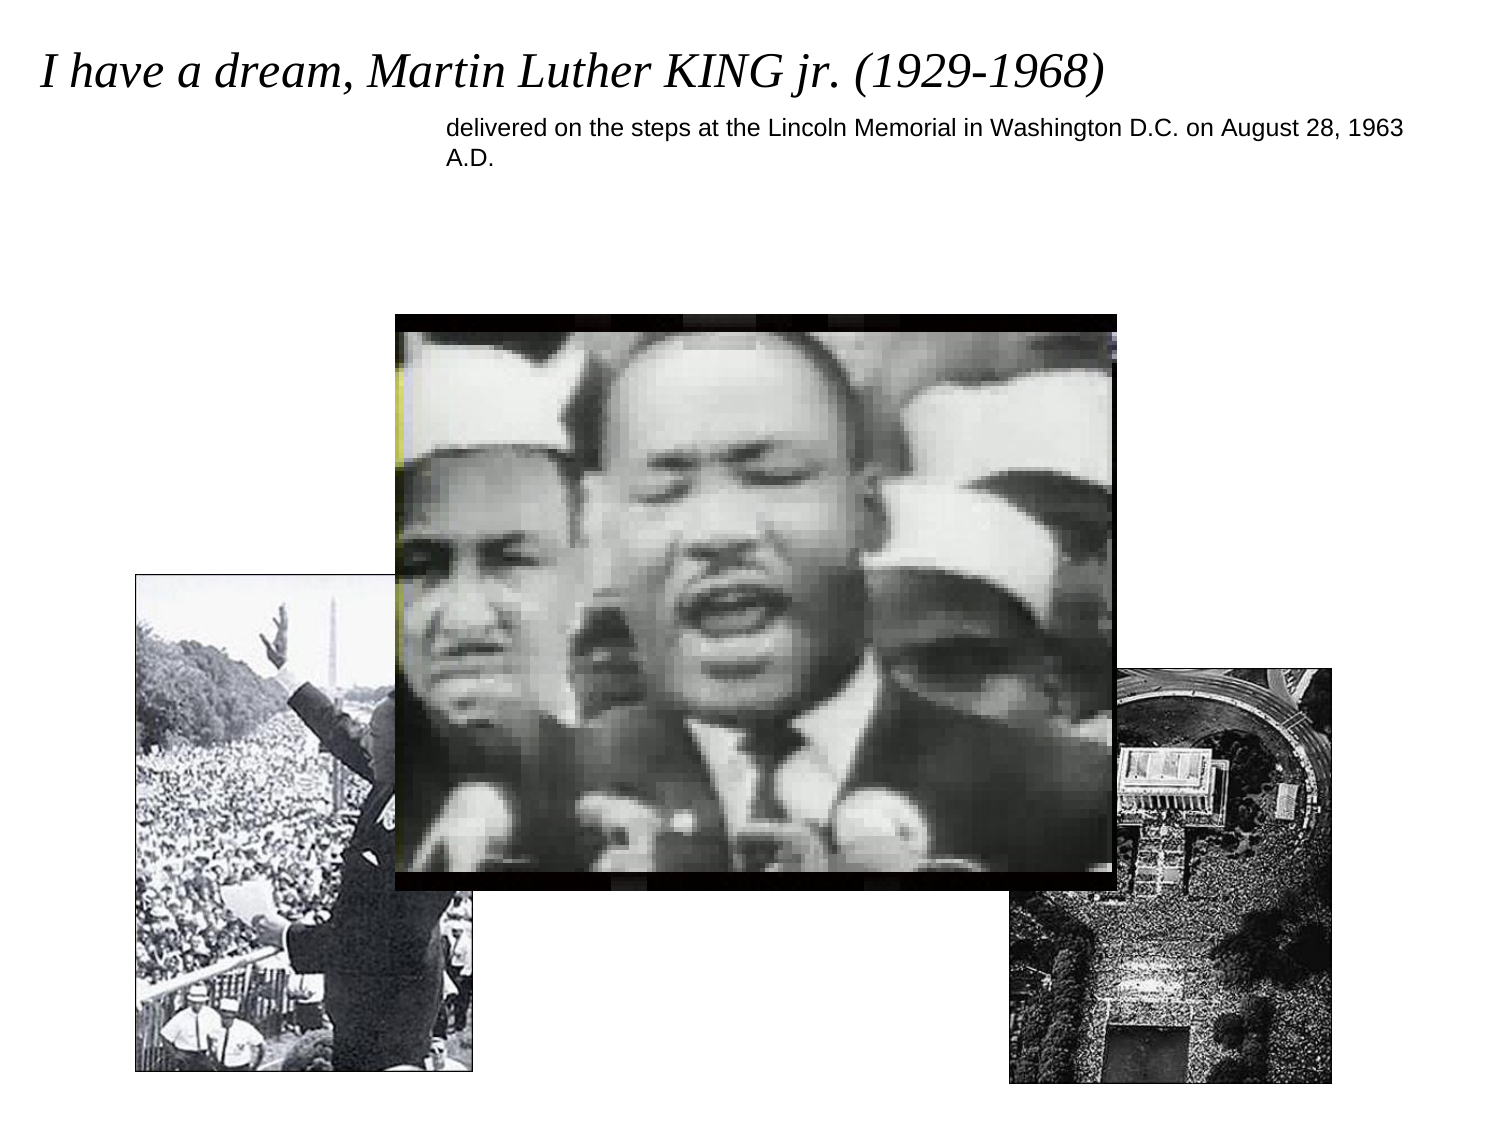

I have a dream, Martin Luther KING jr. (1929-1968)
delivered on the steps at the Lincoln Memorial in Washington D.C. on August 28, 1963 A.D.